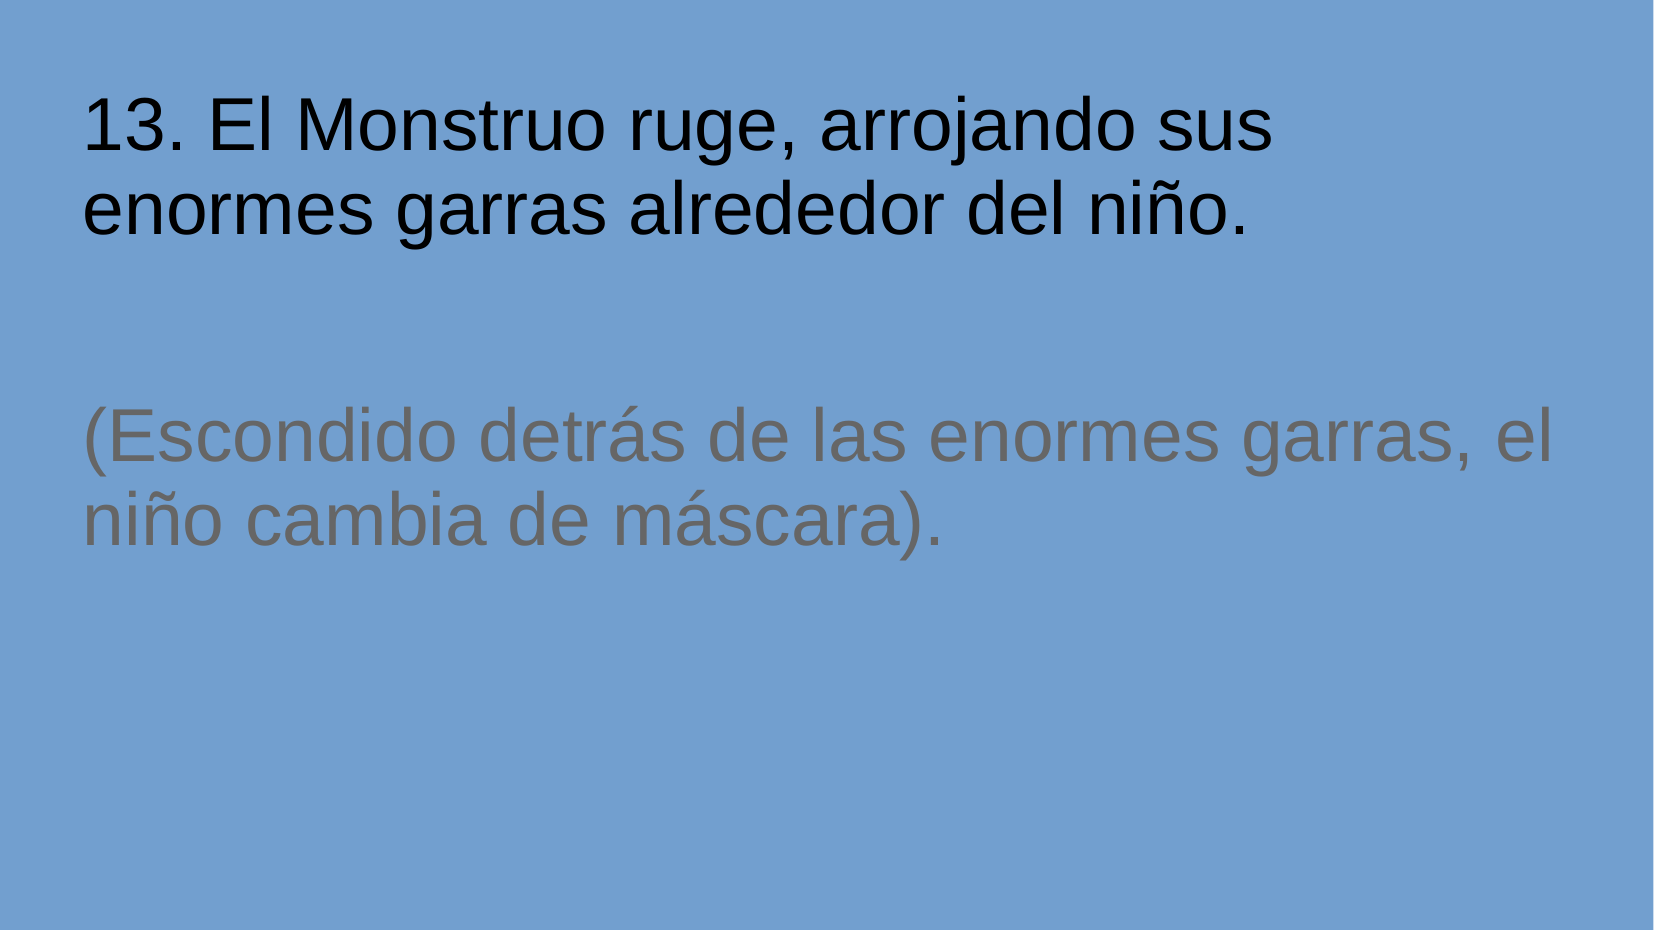

# 13. El Monstruo ruge, arrojando sus enormes garras alrededor del niño.
(Escondido detrás de las enormes garras, el niño cambia de máscara).